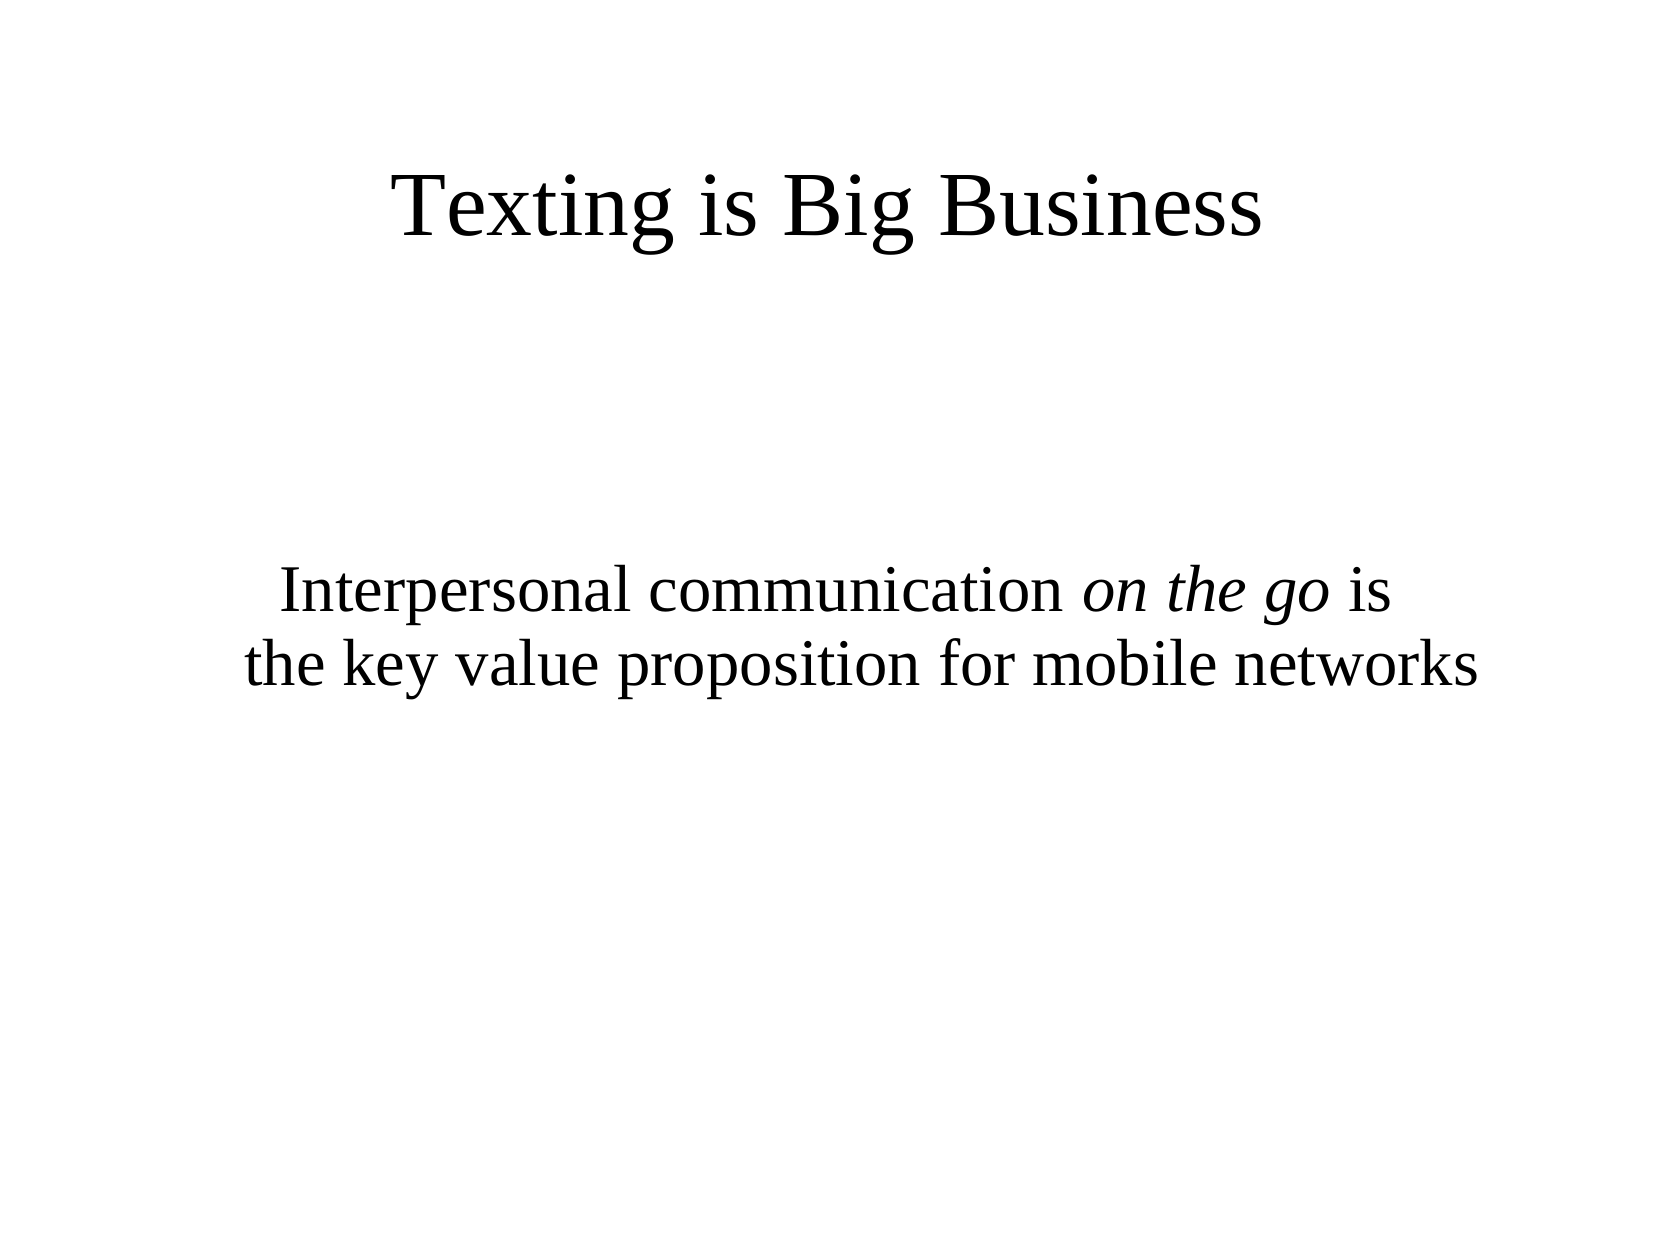

# Texting is Big Business
Interpersonal communication on the go is
the key value proposition for mobile networks